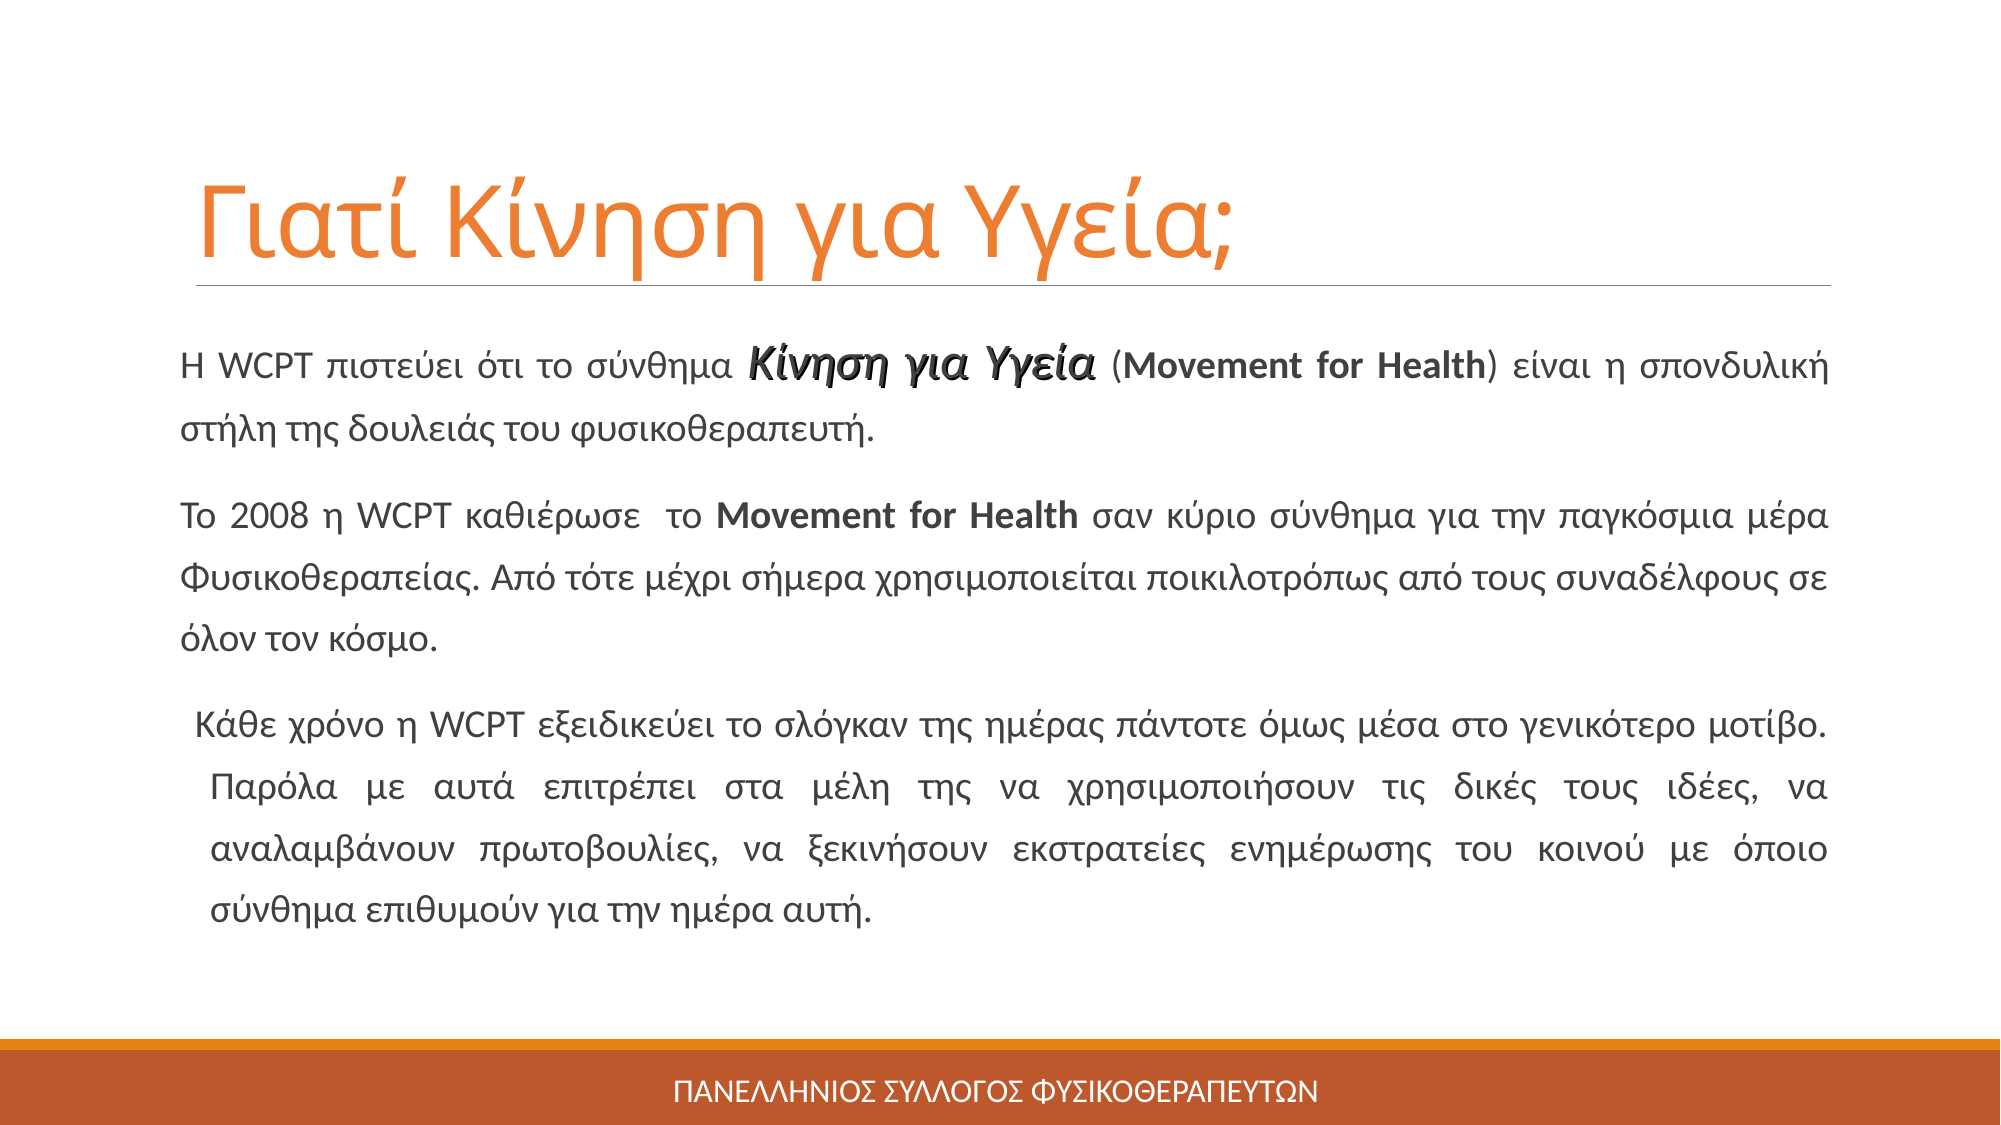

# Γιατί Κίνηση για Υγεία;
Η WCPT πιστεύει ότι το σύνθημα Κίνηση για Υγεία (Movement for Health) είναι η σπονδυλική στήλη της δουλειάς του φυσικοθεραπευτή.
Το 2008 η WCPT καθιέρωσε το Movement for Health σαν κύριο σύνθημα για την παγκόσμια μέρα Φυσικοθεραπείας. Από τότε μέχρι σήμερα χρησιμοποιείται ποικιλοτρόπως από τους συναδέλφους σε όλον τον κόσμο.
Κάθε χρόνο η WCPT εξειδικεύει το σλόγκαν της ημέρας πάντοτε όμως μέσα στο γενικότερο μοτίβο. Παρόλα με αυτά επιτρέπει στα μέλη της να χρησιμοποιήσουν τις δικές τους ιδέες, να αναλαμβάνουν πρωτοβουλίες, να ξεκινήσουν εκστρατείες ενημέρωσης του κοινού με όποιο σύνθημα επιθυμούν για την ημέρα αυτή.
ΠΑΝΕΛΛΗΝΙΟΣ ΣΥΛΛΟΓΟΣ ΦΥΣΙΚΟΘΕΡΑΠΕΥΤΩΝ